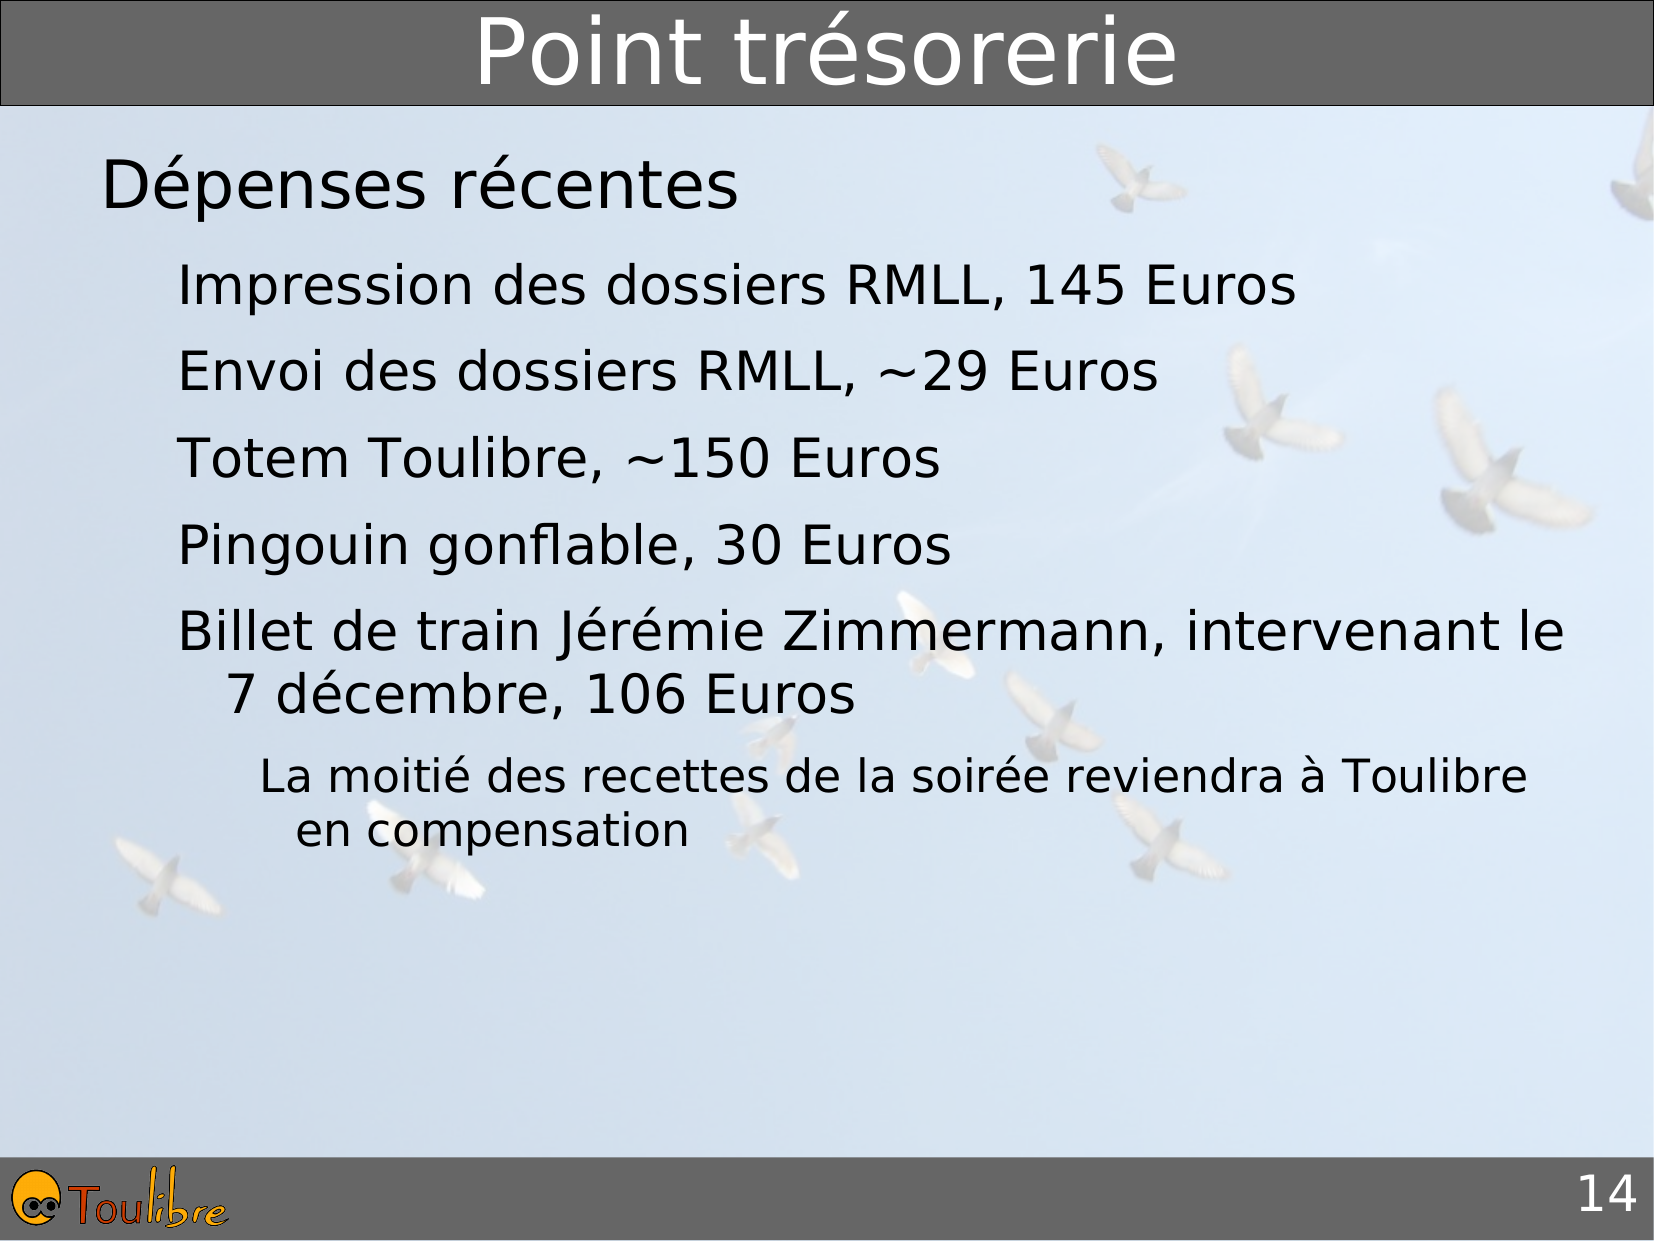

# Point trésorerie
Dépenses récentes
Impression des dossiers RMLL, 145 Euros
Envoi des dossiers RMLL, ~29 Euros
Totem Toulibre, ~150 Euros
Pingouin gonflable, 30 Euros
Billet de train Jérémie Zimmermann, intervenant le 7 décembre, 106 Euros
La moitié des recettes de la soirée reviendra à Toulibre en compensation